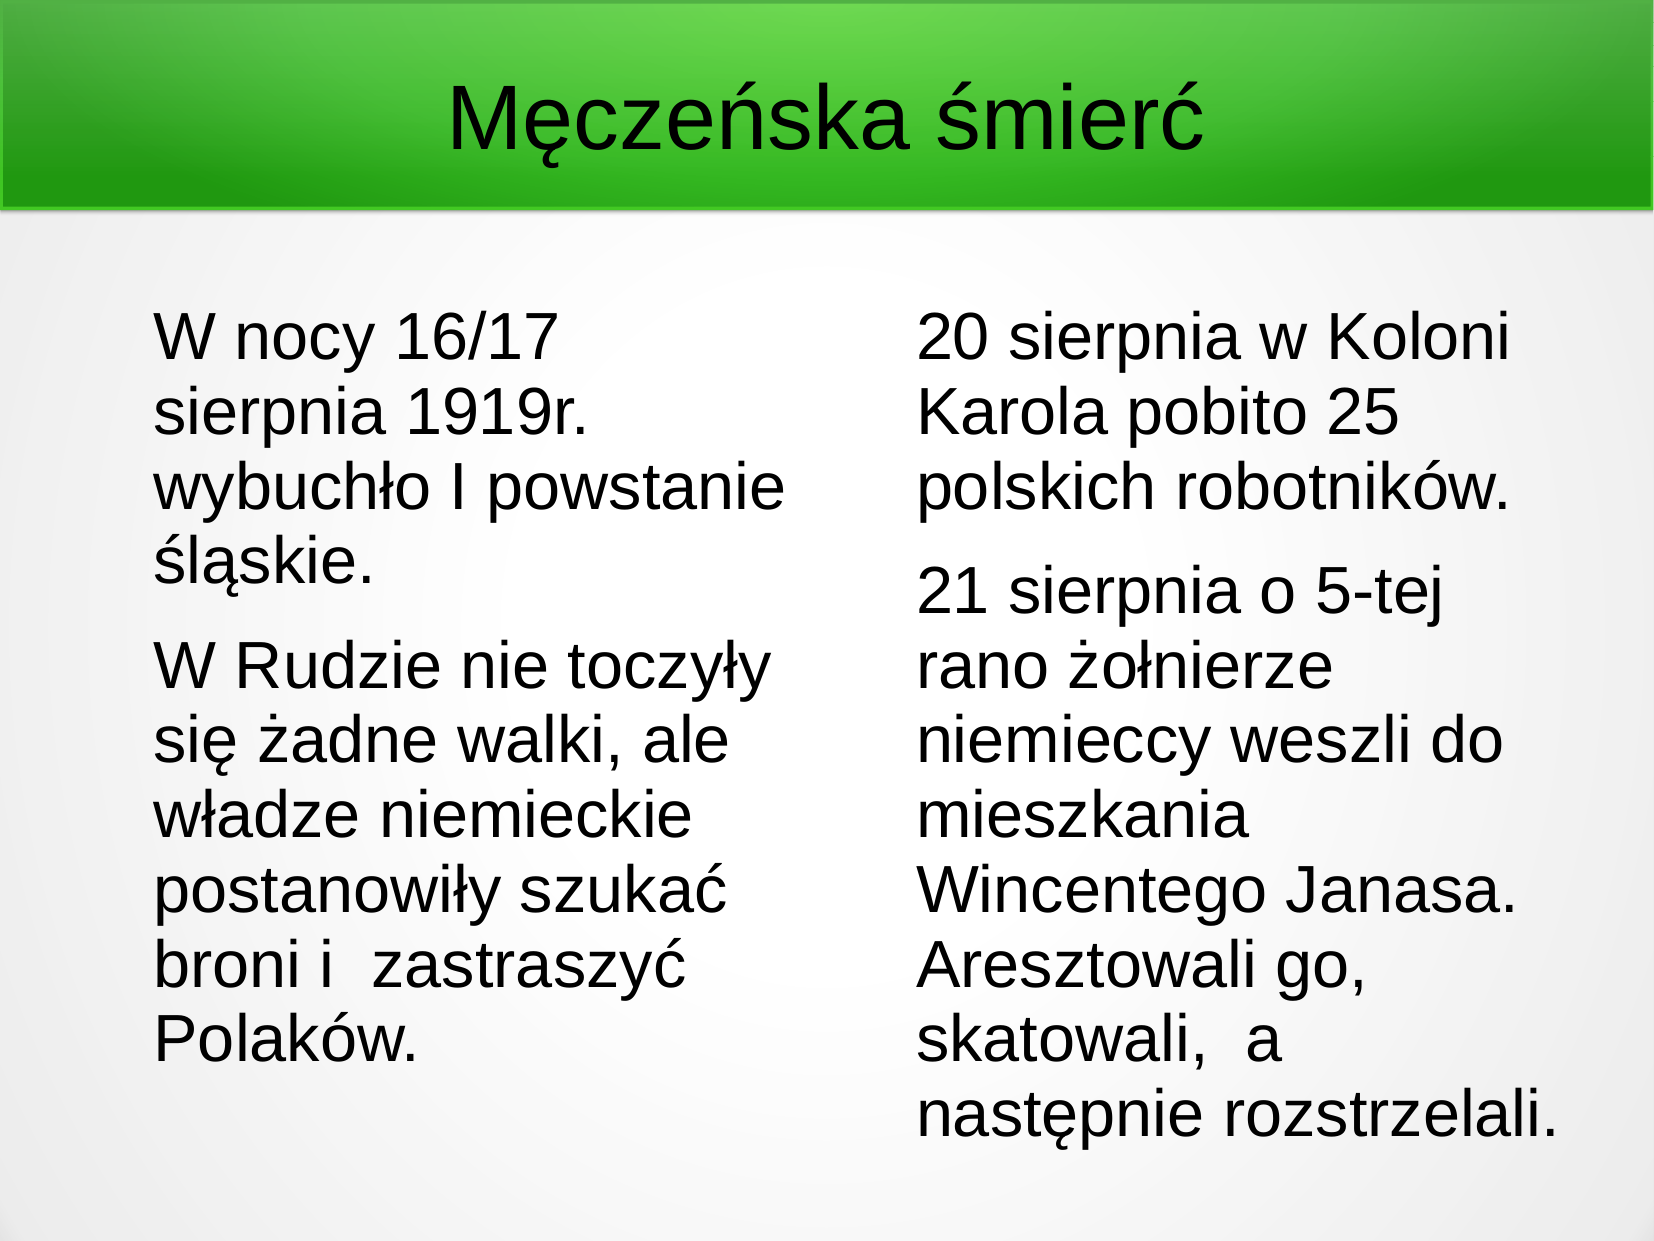

# Męczeńska śmierć
W nocy 16/17 sierpnia 1919r. wybuchło I powstanie śląskie.
W Rudzie nie toczyły się żadne walki, ale władze niemieckie postanowiły szukać broni i zastraszyć Polaków.
20 sierpnia w Koloni Karola pobito 25 polskich robotników.
21 sierpnia o 5-tej rano żołnierze niemieccy weszli do mieszkania Wincentego Janasa. Aresztowali go, skatowali, a następnie rozstrzelali.